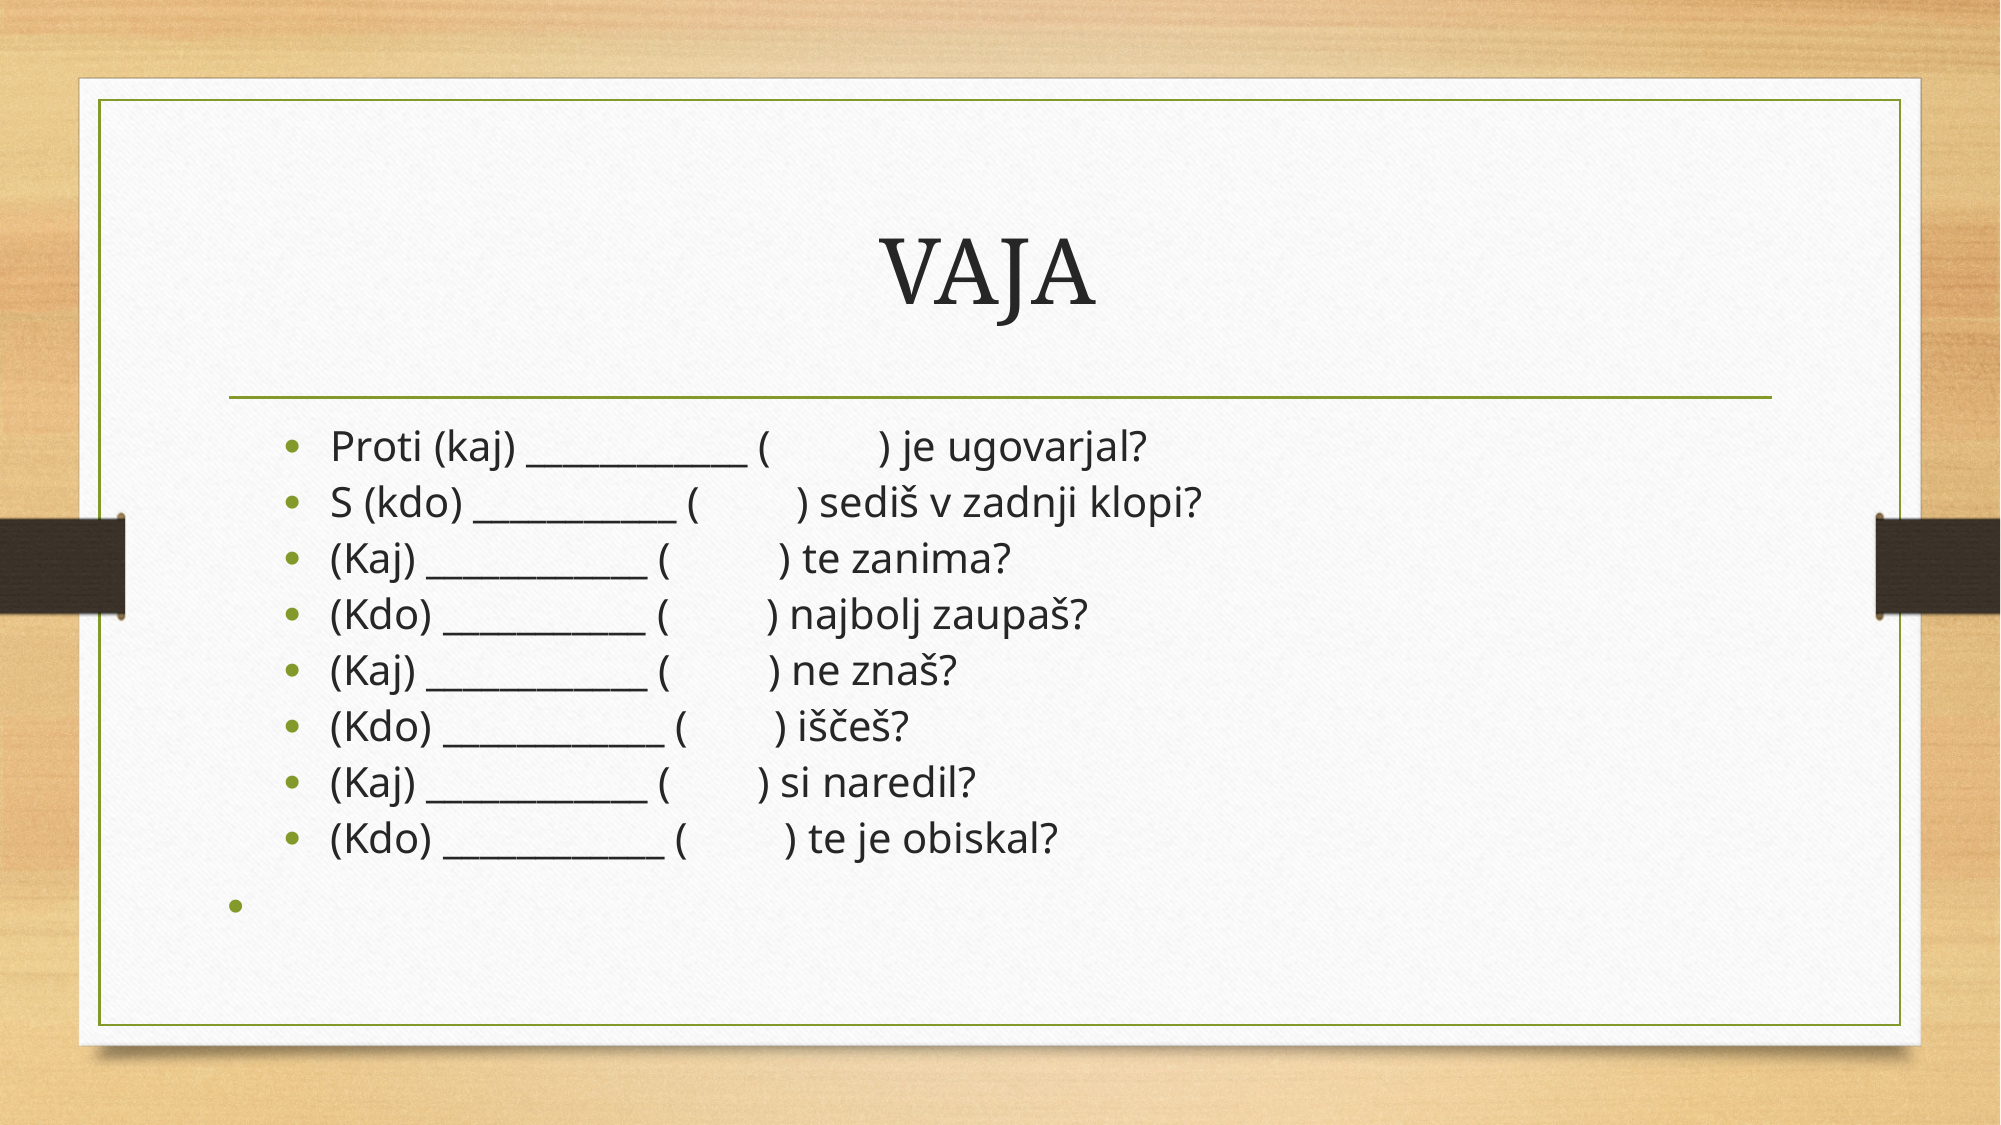

# VAJA
Proti (kaj) ____________ ( ) je ugovarjal?
S (kdo) ___________ ( ) sediš v zadnji klopi?
(Kaj) ____________ ( ) te zanima?
(Kdo) ___________ ( ) najbolj zaupaš?
(Kaj) ____________ ( ) ne znaš?
(Kdo) ____________ ( ) iščeš?
(Kaj) ____________ ( ) si naredil?
(Kdo) ____________ ( ) te je obiskal?